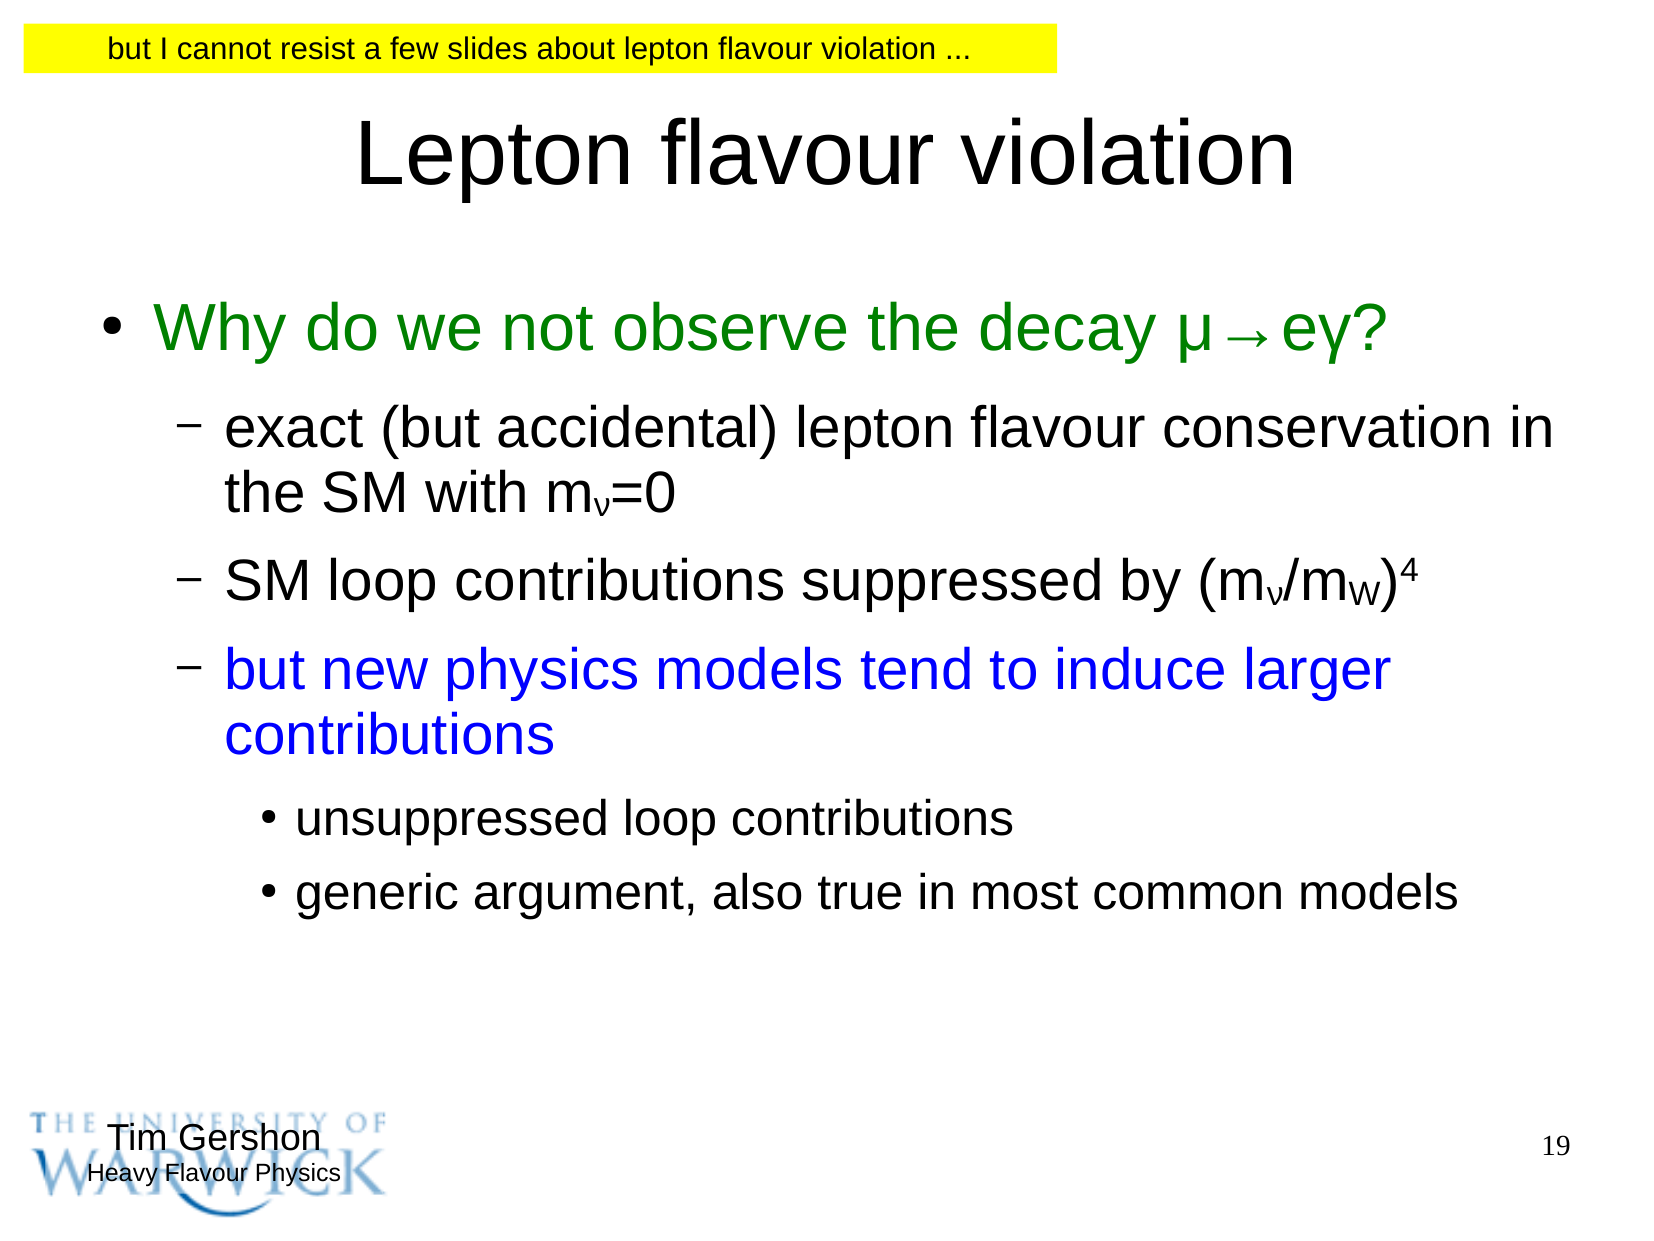

but I cannot resist a few slides about lepton flavour violation ...
# Lepton flavour violation
Why do we not observe the decay μ→eγ?
exact (but accidental) lepton flavour conservation in the SM with mν=0
SM loop contributions suppressed by (mν/mW)4
but new physics models tend to induce larger contributions
unsuppressed loop contributions
generic argument, also true in most common models
Tim Gershon
Heavy Flavour Physics
19